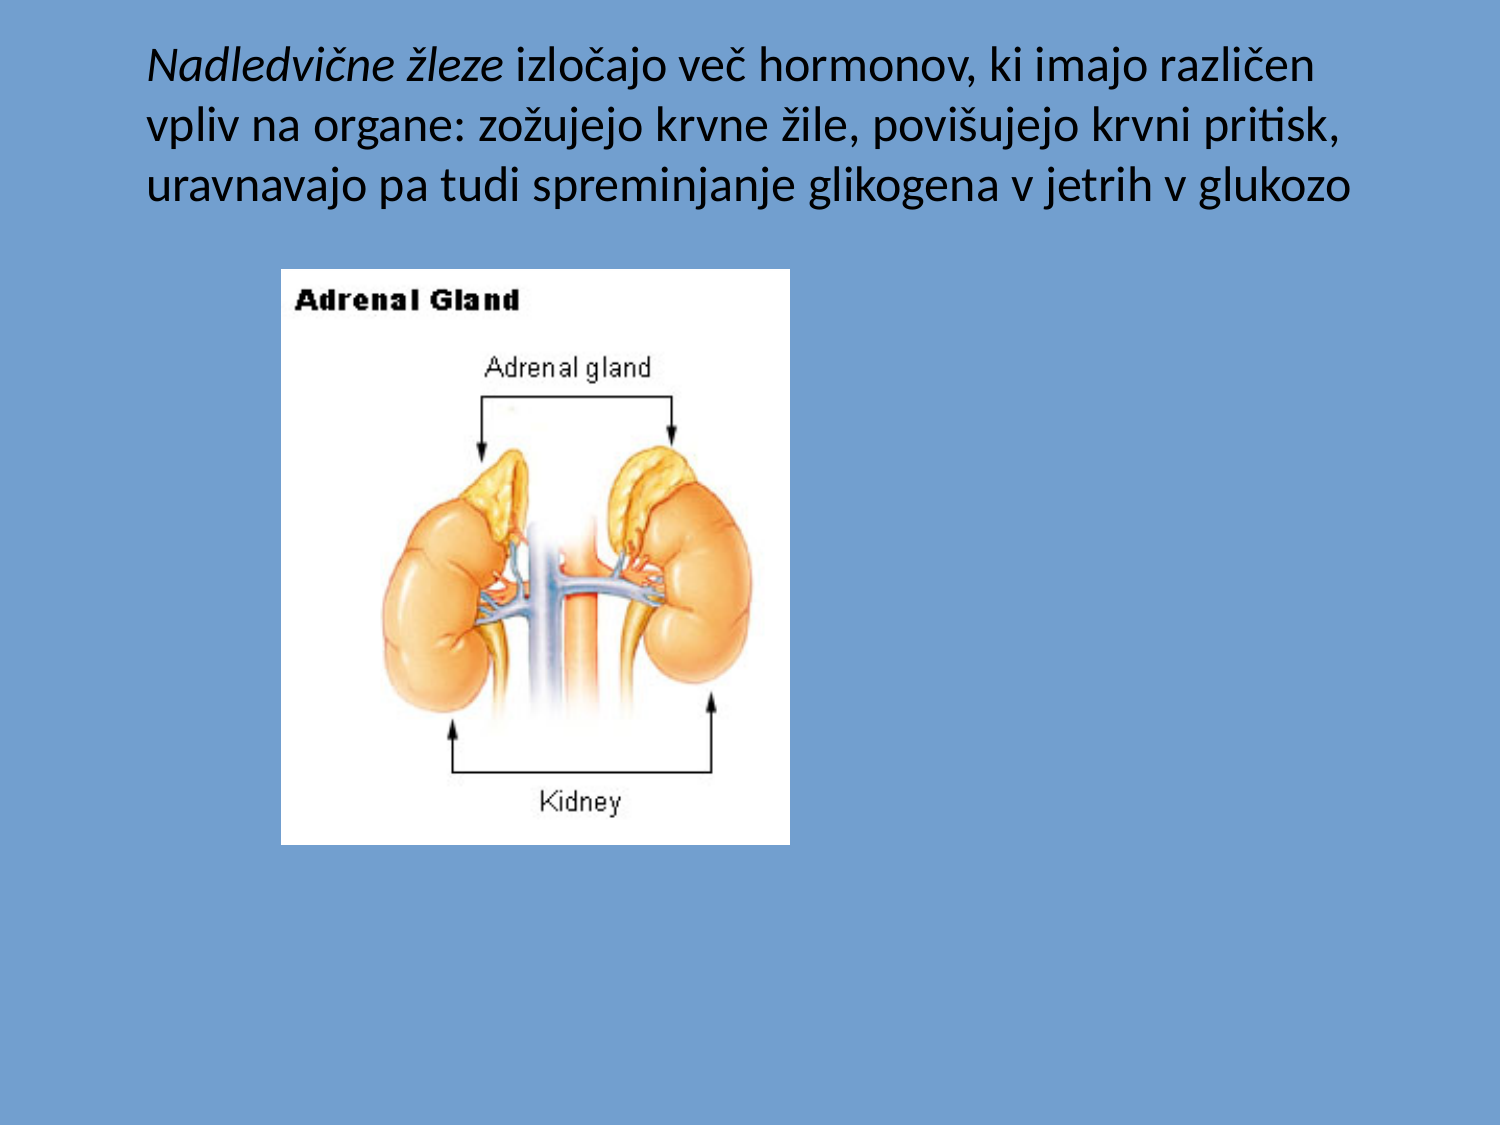

# Nadledvične žleze izločajo več hormonov, ki imajo različen vpliv na organe: zožujejo krvne žile, povišujejo krvni pritisk, uravnavajo pa tudi spreminjanje glikogena v jetrih v glukozo